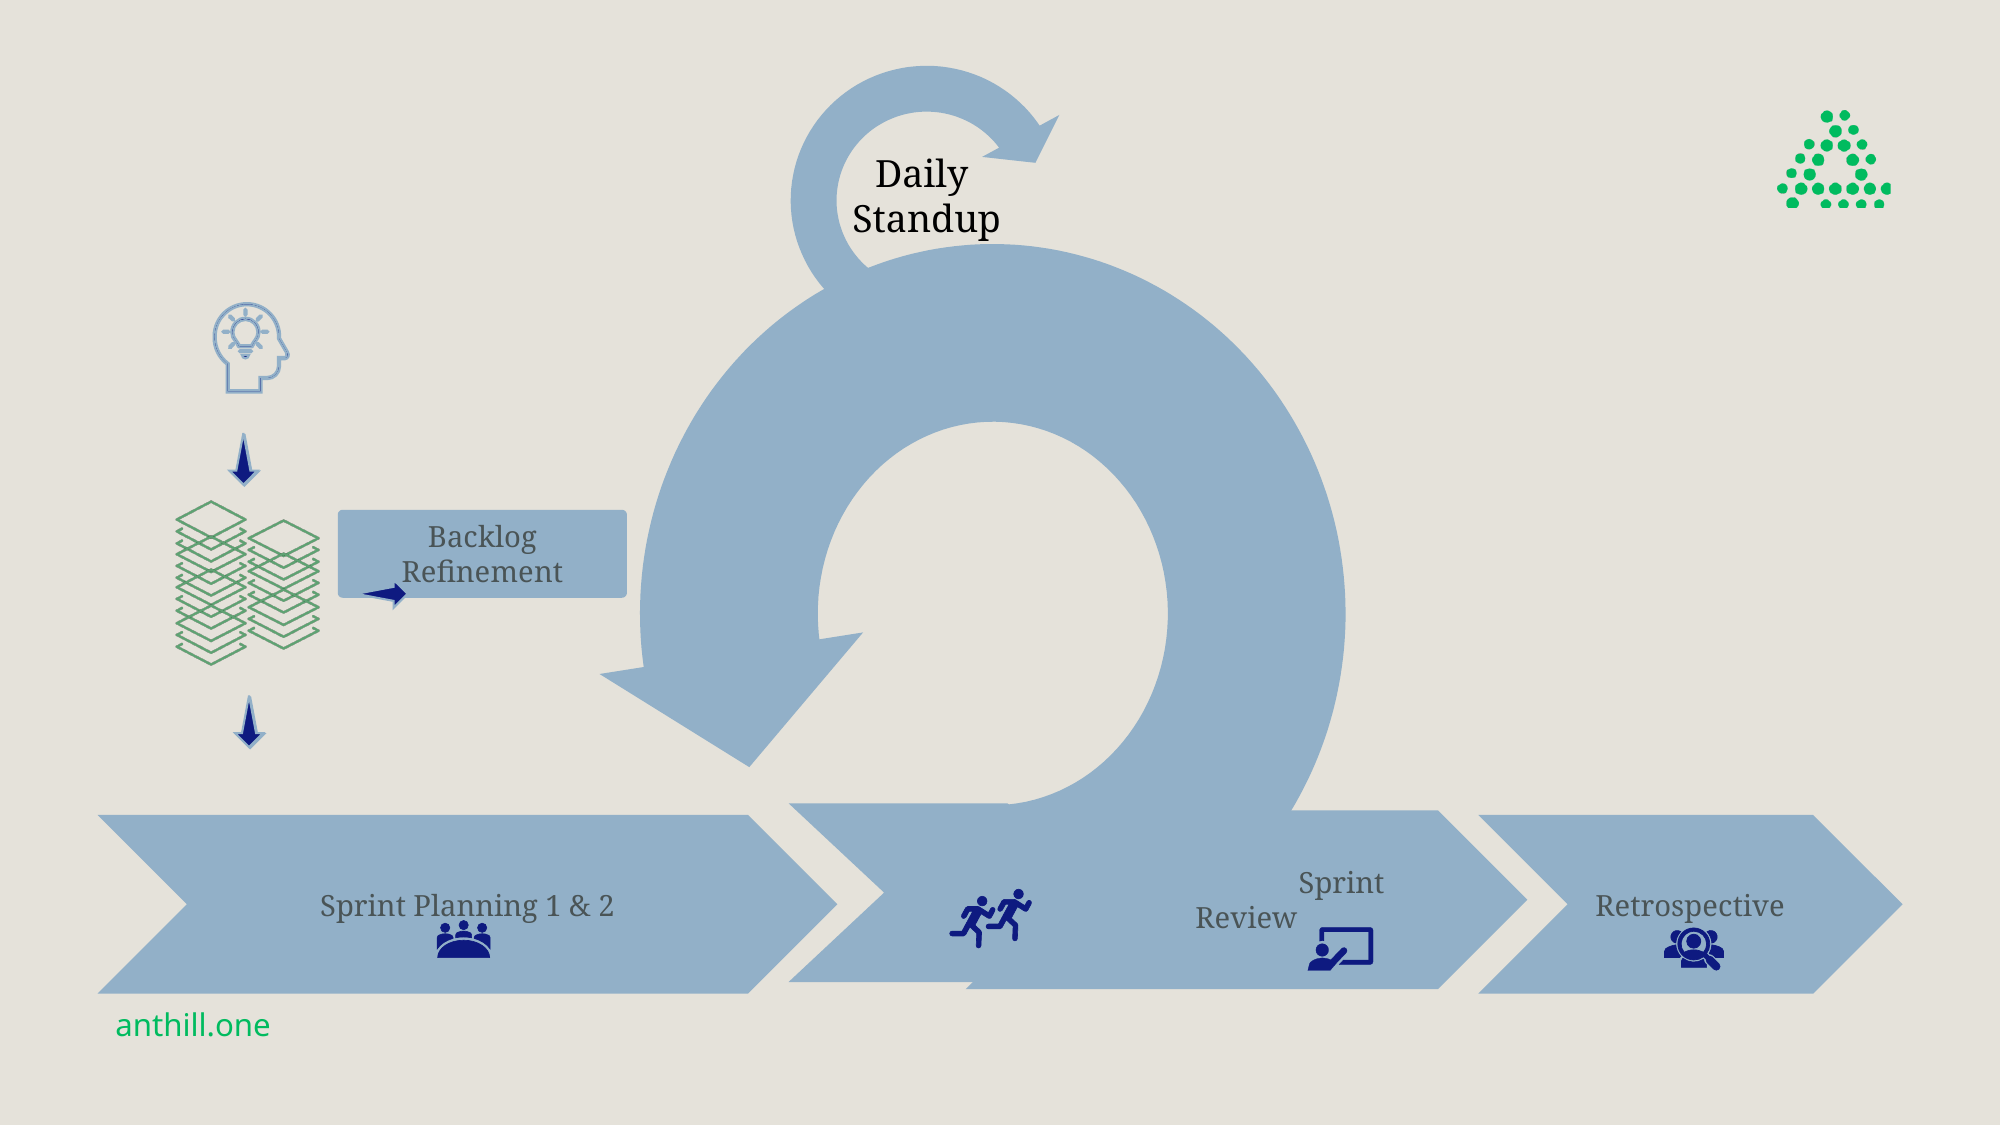

Daily
Standup
 Sprint Review
Sprint Planning 1 & 2
Retrospective
Backlog Refinement